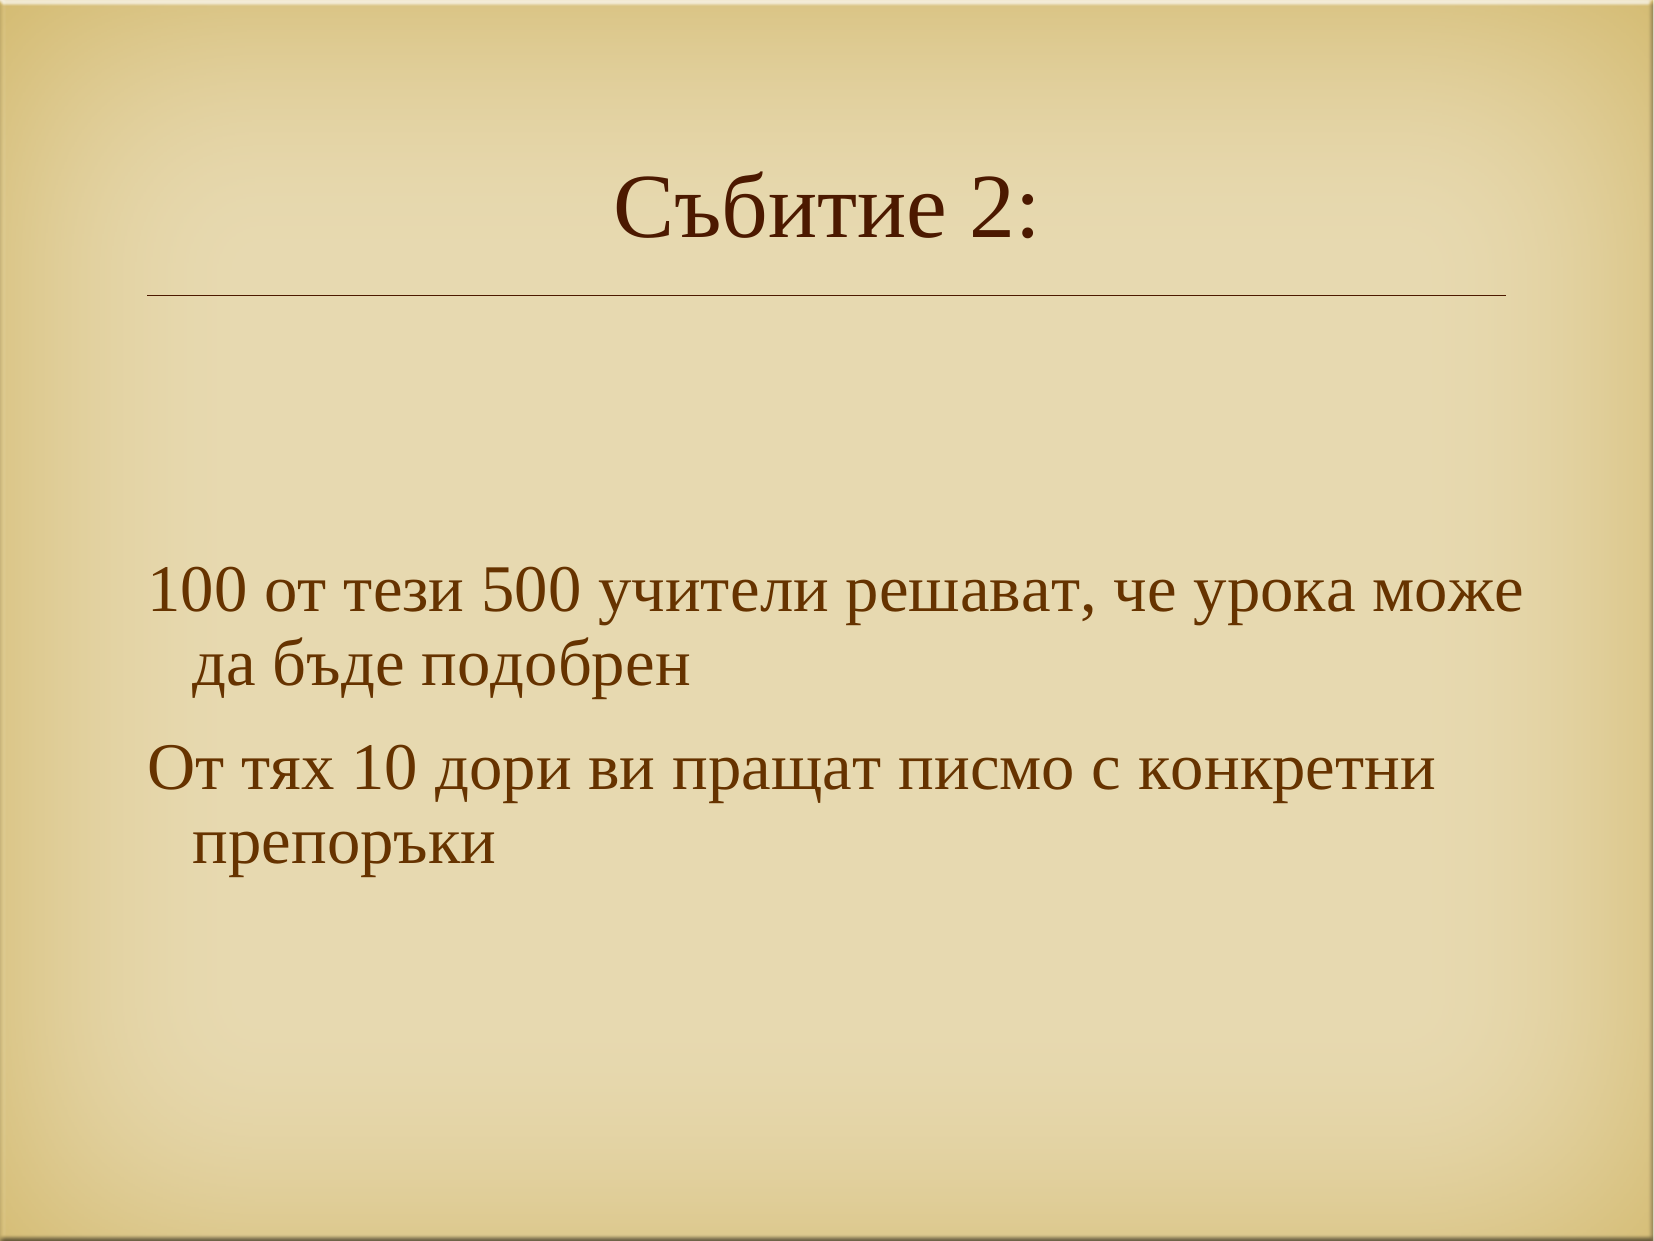

# Събитие 2:
100 от тези 500 учители решават, че урока може да бъде подобрен
От тях 10 дори ви пращат писмо с конкретни препоръки